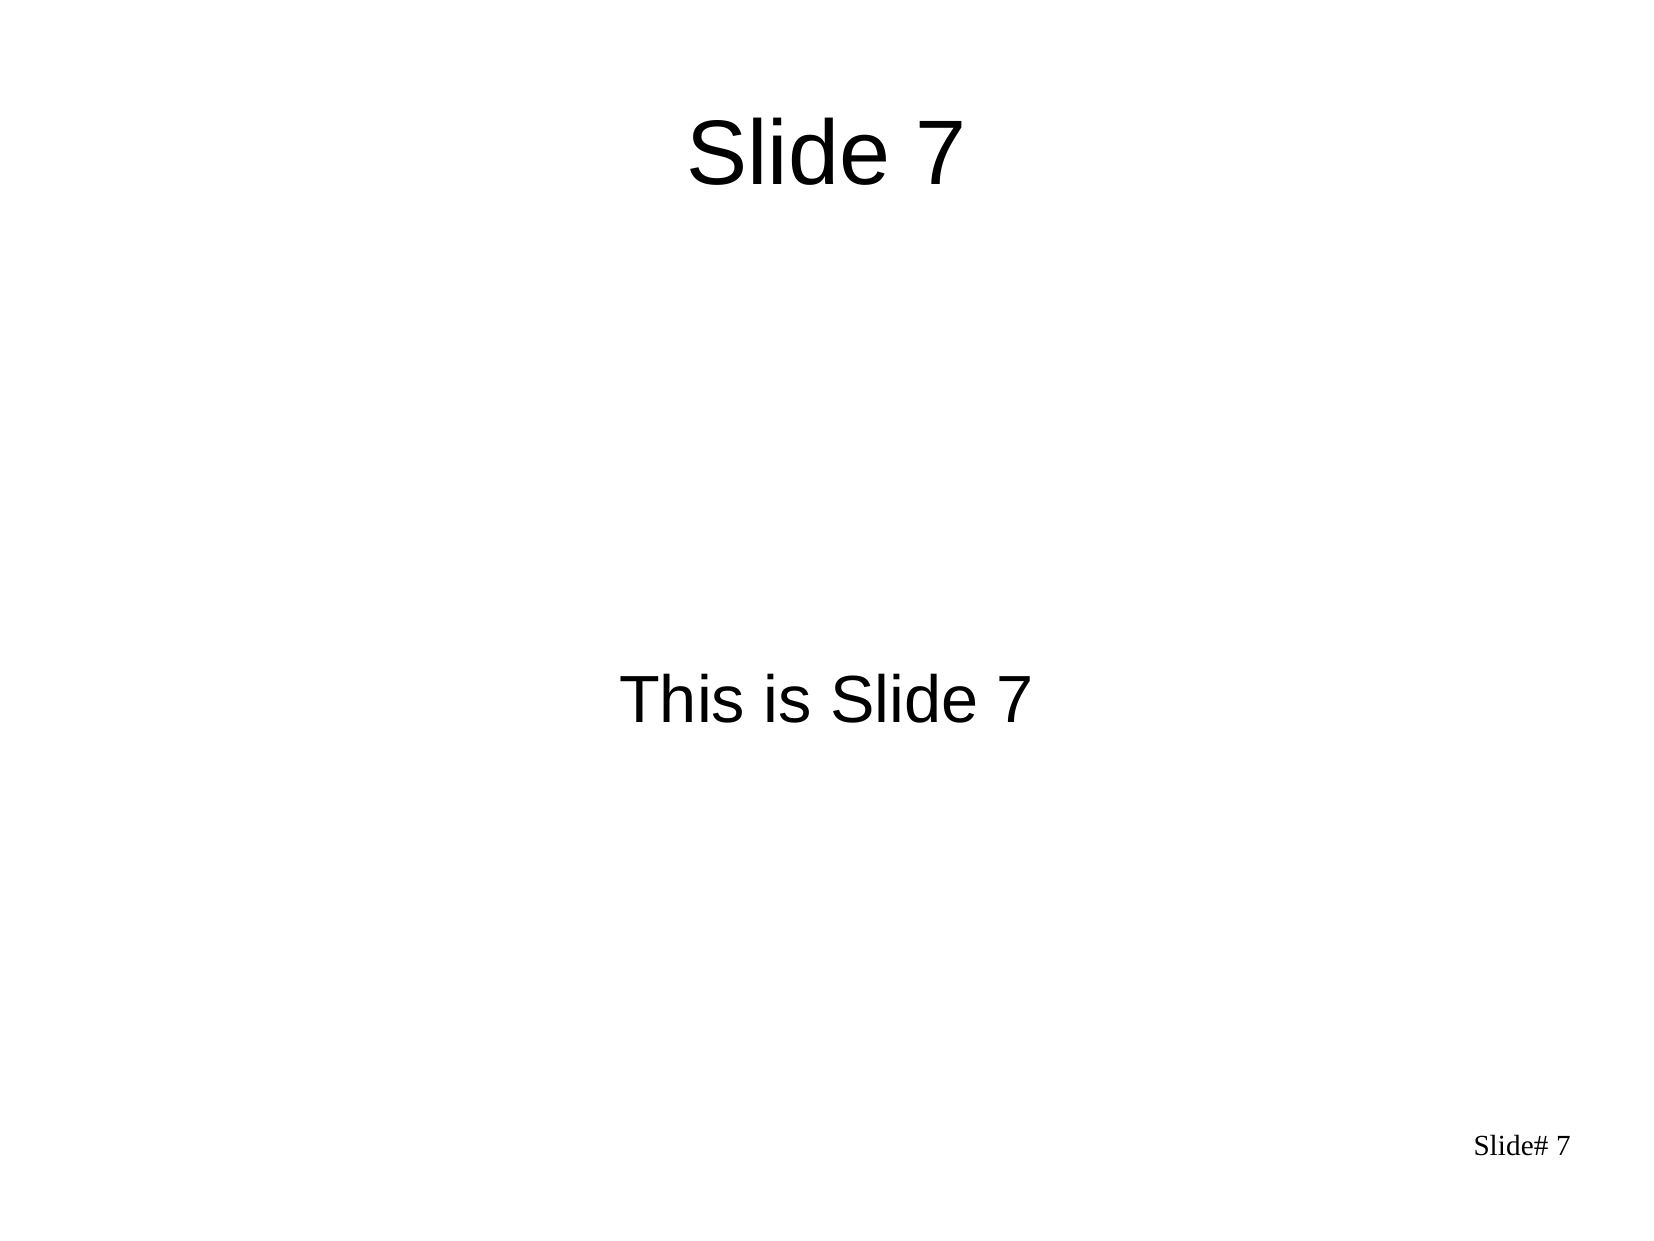

# Slide 7
This is Slide 7
7